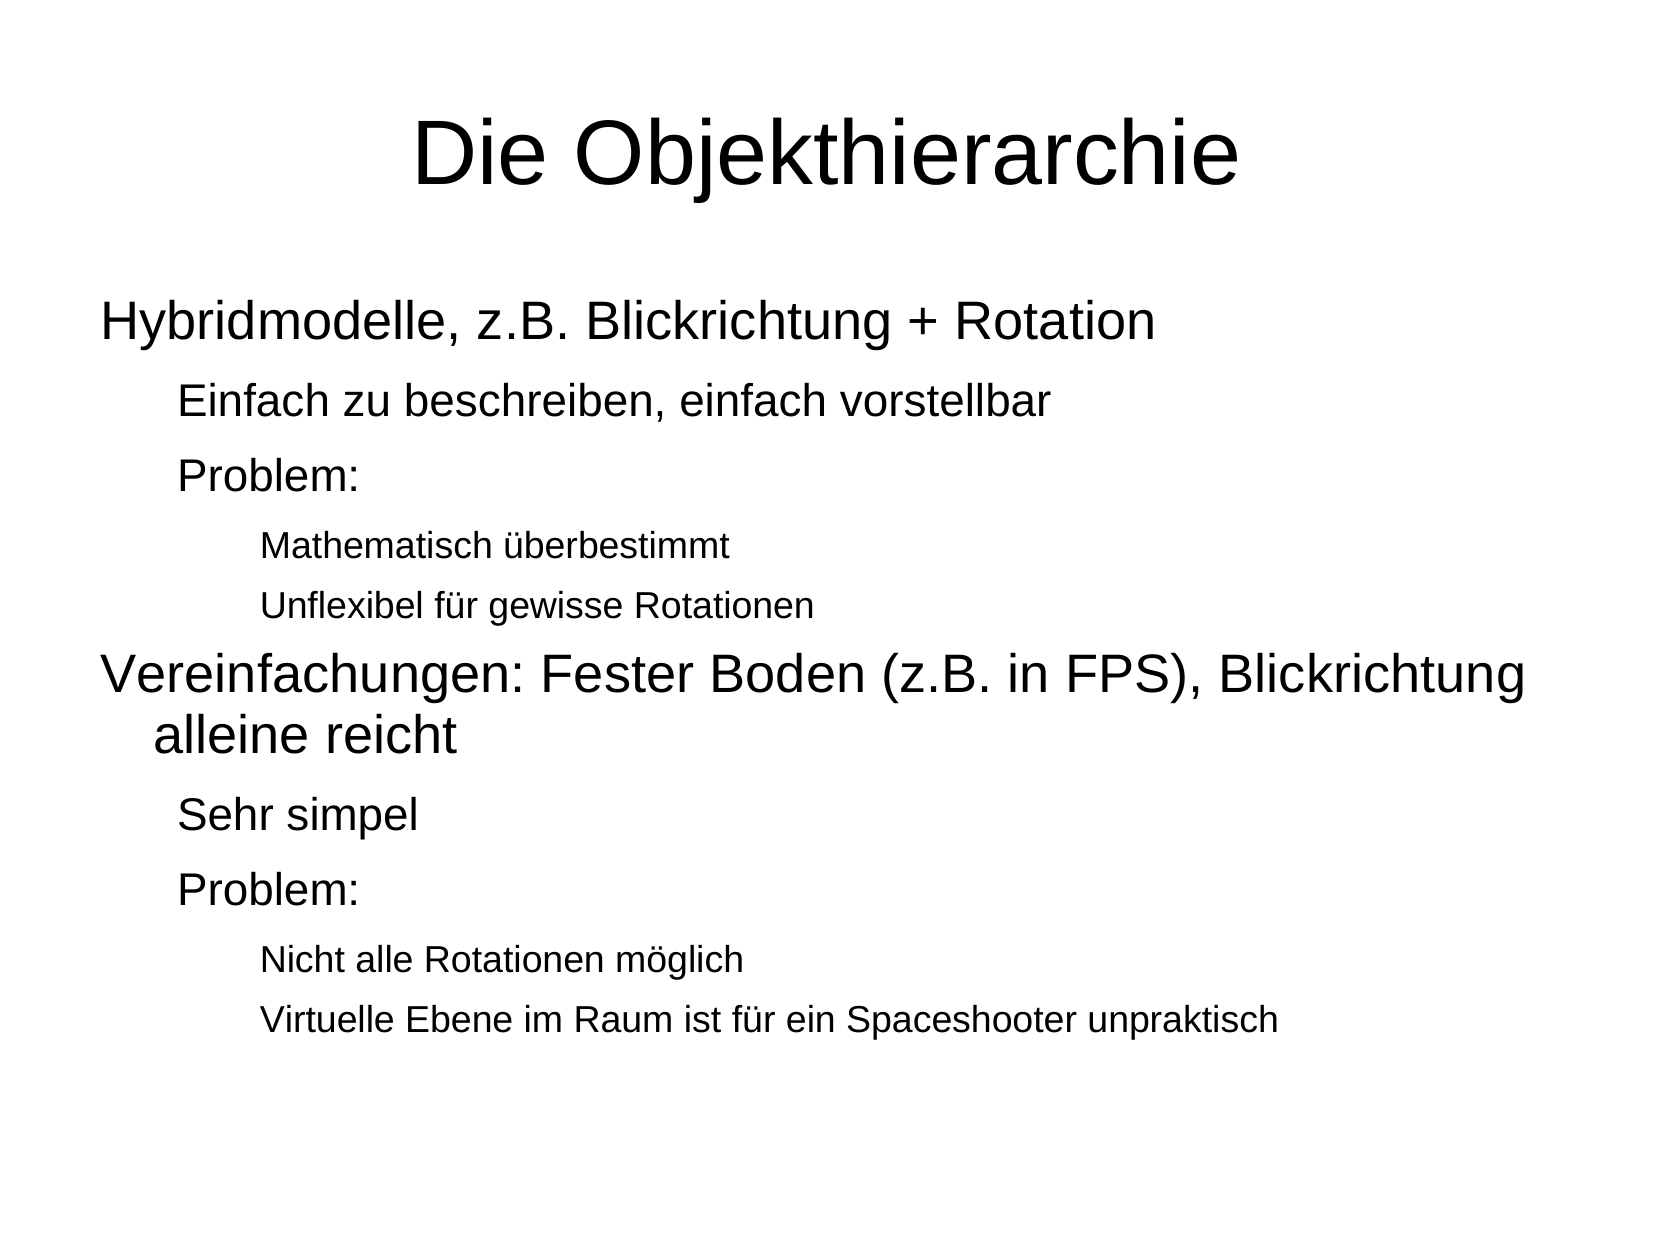

# Die Objekthierarchie
Hybridmodelle, z.B. Blickrichtung + Rotation
Einfach zu beschreiben, einfach vorstellbar
Problem:
Mathematisch überbestimmt
Unflexibel für gewisse Rotationen
Vereinfachungen: Fester Boden (z.B. in FPS), Blickrichtung alleine reicht
Sehr simpel
Problem:
Nicht alle Rotationen möglich
Virtuelle Ebene im Raum ist für ein Spaceshooter unpraktisch